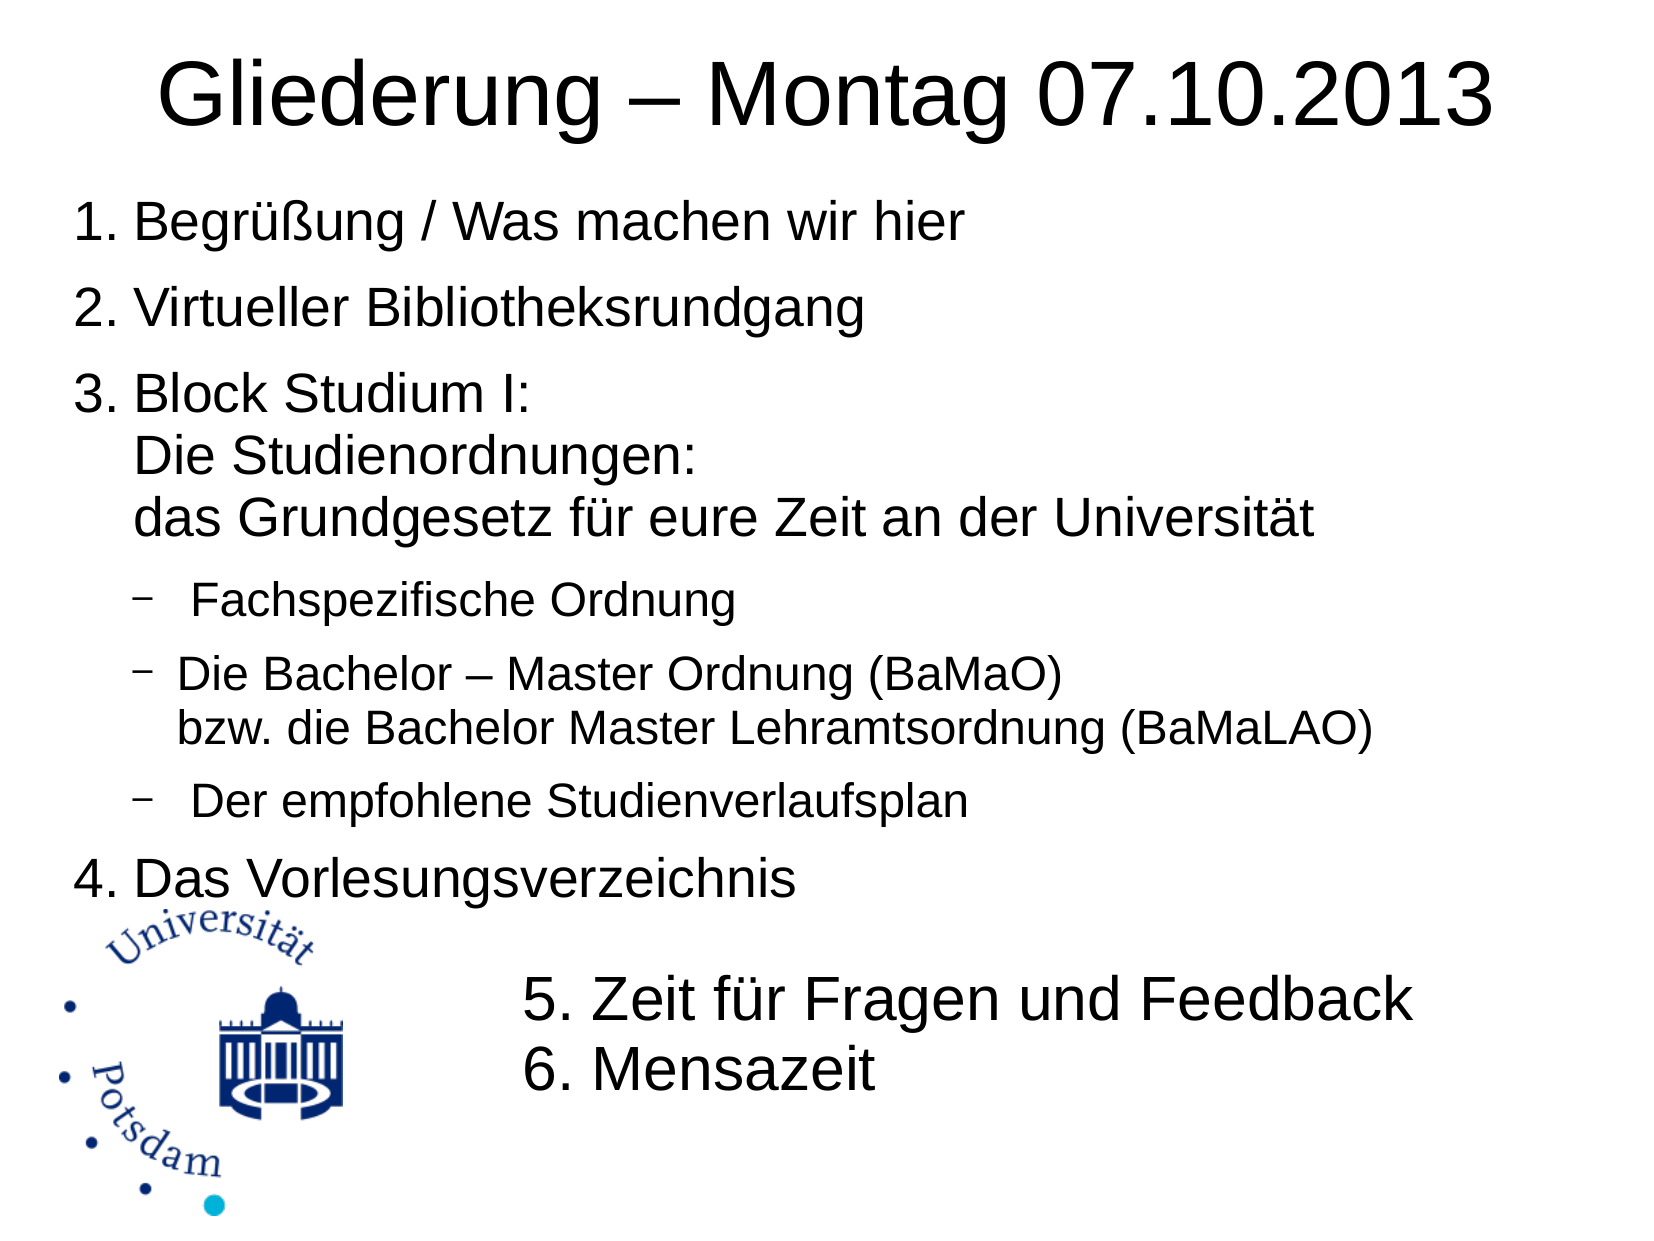

# Gliederung – Montag 07.10.2013
 Begrüßung / Was machen wir hier
 Virtueller Bibliotheksrundgang
 Block Studium I:
 Die Studienordnungen:
 das Grundgesetz für eure Zeit an der Universität
 Fachspezifische Ordnung
Die Bachelor – Master Ordnung (BaMaO)
bzw. die Bachelor Master Lehramtsordnung (BaMaLAO)
 Der empfohlene Studienverlaufsplan
 Das Vorlesungsverzeichnis
5. Zeit für Fragen und Feedback
6. Mensazeit